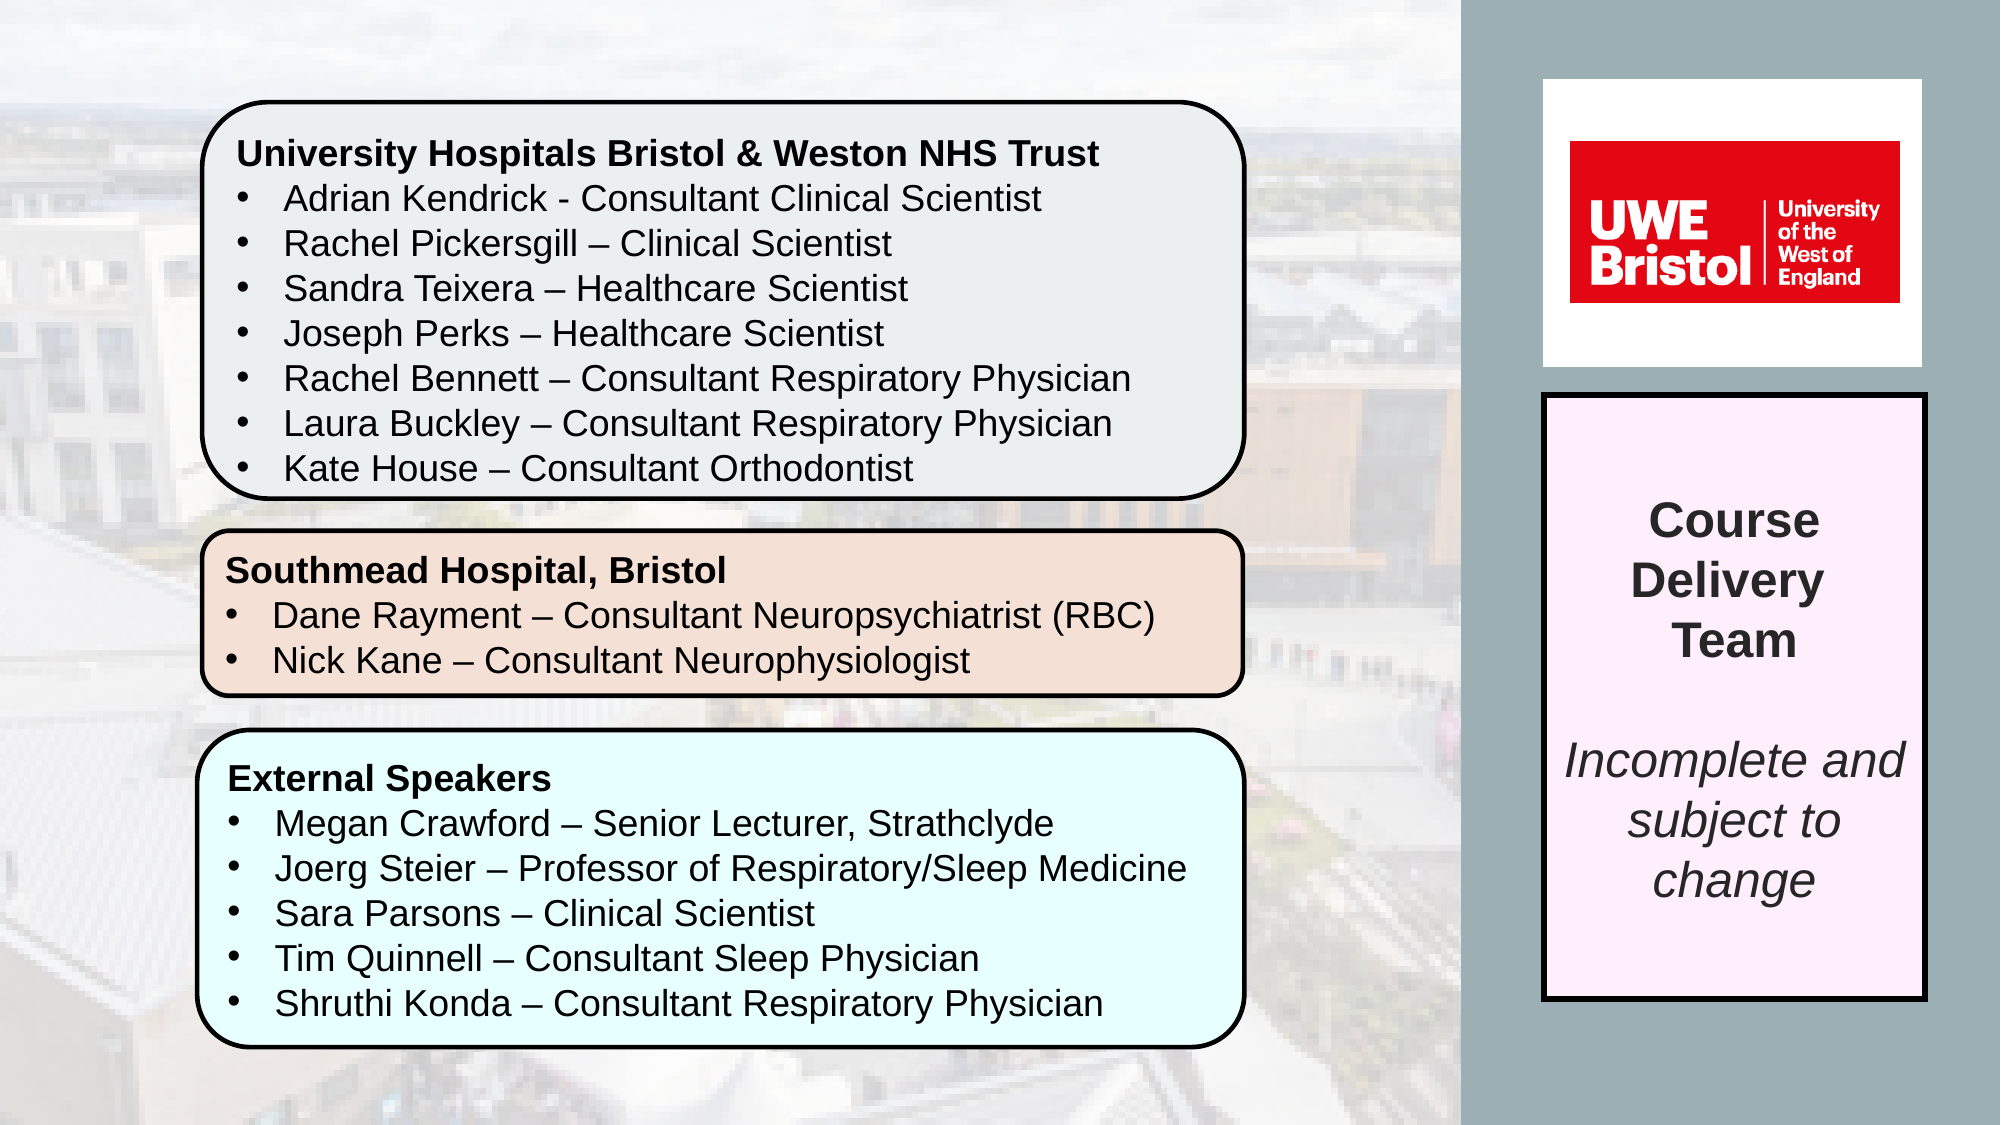

University Hospitals Bristol & Weston NHS Trust
Adrian Kendrick - Consultant Clinical Scientist
Rachel Pickersgill – Clinical Scientist
Sandra Teixera – Healthcare Scientist
Joseph Perks – Healthcare Scientist
Rachel Bennett – Consultant Respiratory Physician
Laura Buckley – Consultant Respiratory Physician
Kate House – Consultant Orthodontist
Course Delivery
Team
Incomplete and subject to change
Southmead Hospital, Bristol
Dane Rayment – Consultant Neuropsychiatrist (RBC)
Nick Kane – Consultant Neurophysiologist
External Speakers
Megan Crawford – Senior Lecturer, Strathclyde
Joerg Steier – Professor of Respiratory/Sleep Medicine
Sara Parsons – Clinical Scientist
Tim Quinnell – Consultant Sleep Physician
Shruthi Konda – Consultant Respiratory Physician